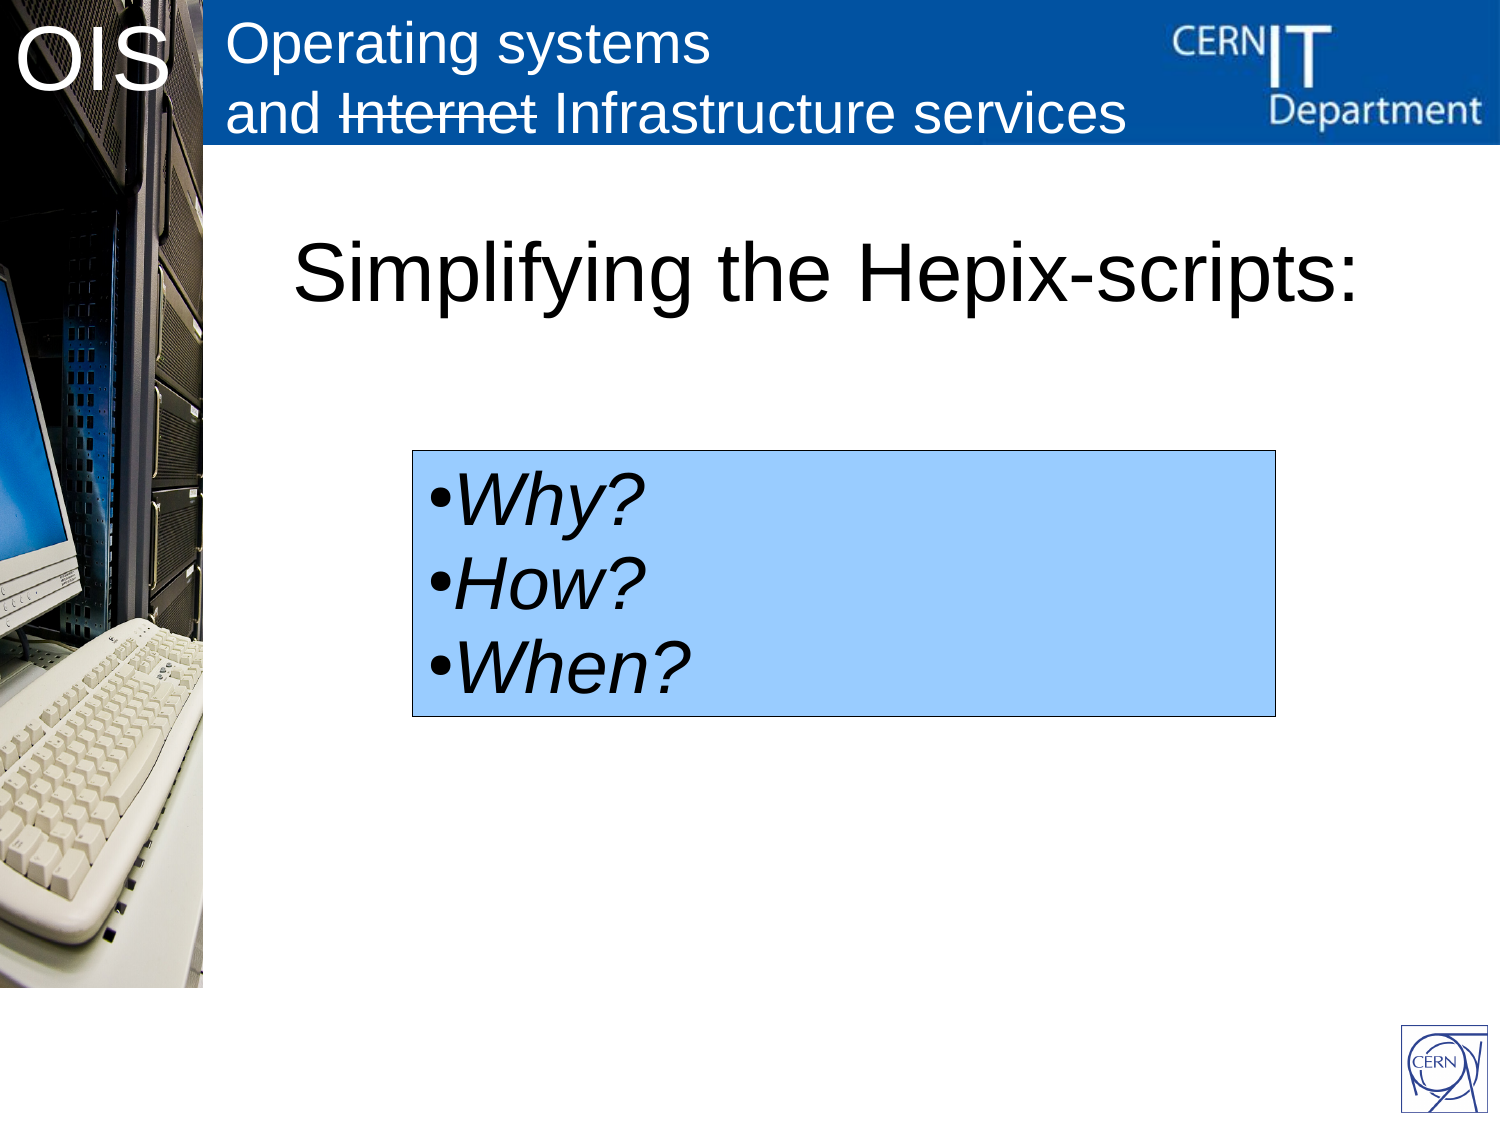

# Operating systems and Internet Infrastructure services
Simplifying the Hepix-scripts:
Why?
How?
When?